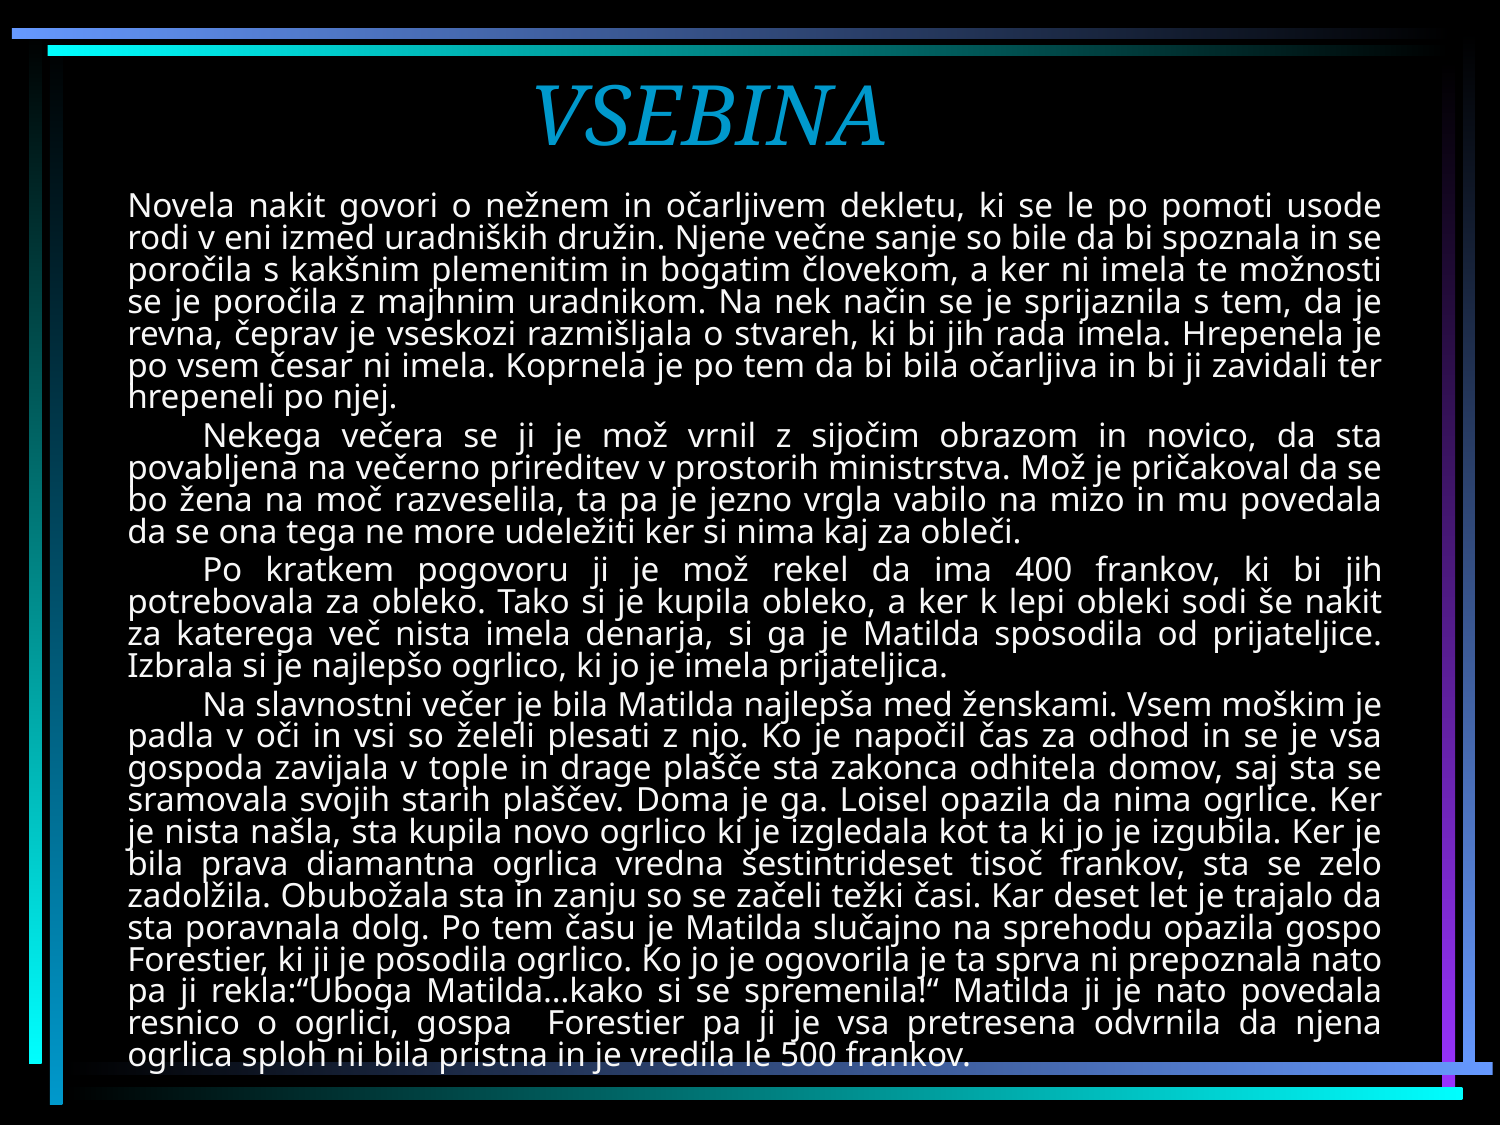

# VSEBINA
Novela nakit govori o nežnem in očarljivem dekletu, ki se le po pomoti usode rodi v eni izmed uradniških družin. Njene večne sanje so bile da bi spoznala in se poročila s kakšnim plemenitim in bogatim človekom, a ker ni imela te možnosti se je poročila z majhnim uradnikom. Na nek način se je sprijaznila s tem, da je revna, čeprav je vseskozi razmišljala o stvareh, ki bi jih rada imela. Hrepenela je po vsem česar ni imela. Koprnela je po tem da bi bila očarljiva in bi ji zavidali ter hrepeneli po njej.
	Nekega večera se ji je mož vrnil z sijočim obrazom in novico, da sta povabljena na večerno prireditev v prostorih ministrstva. Mož je pričakoval da se bo žena na moč razveselila, ta pa je jezno vrgla vabilo na mizo in mu povedala da se ona tega ne more udeležiti ker si nima kaj za obleči.
	Po kratkem pogovoru ji je mož rekel da ima 400 frankov, ki bi jih potrebovala za obleko. Tako si je kupila obleko, a ker k lepi obleki sodi še nakit za katerega več nista imela denarja, si ga je Matilda sposodila od prijateljice. Izbrala si je najlepšo ogrlico, ki jo je imela prijateljica.
	Na slavnostni večer je bila Matilda najlepša med ženskami. Vsem moškim je padla v oči in vsi so želeli plesati z njo. Ko je napočil čas za odhod in se je vsa gospoda zavijala v tople in drage plašče sta zakonca odhitela domov, saj sta se sramovala svojih starih plaščev. Doma je ga. Loisel opazila da nima ogrlice. Ker je nista našla, sta kupila novo ogrlico ki je izgledala kot ta ki jo je izgubila. Ker je bila prava diamantna ogrlica vredna šestintrideset tisoč frankov, sta se zelo zadolžila. Obubožala sta in zanju so se začeli težki časi. Kar deset let je trajalo da sta poravnala dolg. Po tem času je Matilda slučajno na sprehodu opazila gospo Forestier, ki ji je posodila ogrlico. Ko jo je ogovorila je ta sprva ni prepoznala nato pa ji rekla:“Uboga Matilda…kako si se spremenila!“ Matilda ji je nato povedala resnico o ogrlici, gospa Forestier pa ji je vsa pretresena odvrnila da njena ogrlica sploh ni bila pristna in je vredila le 500 frankov.